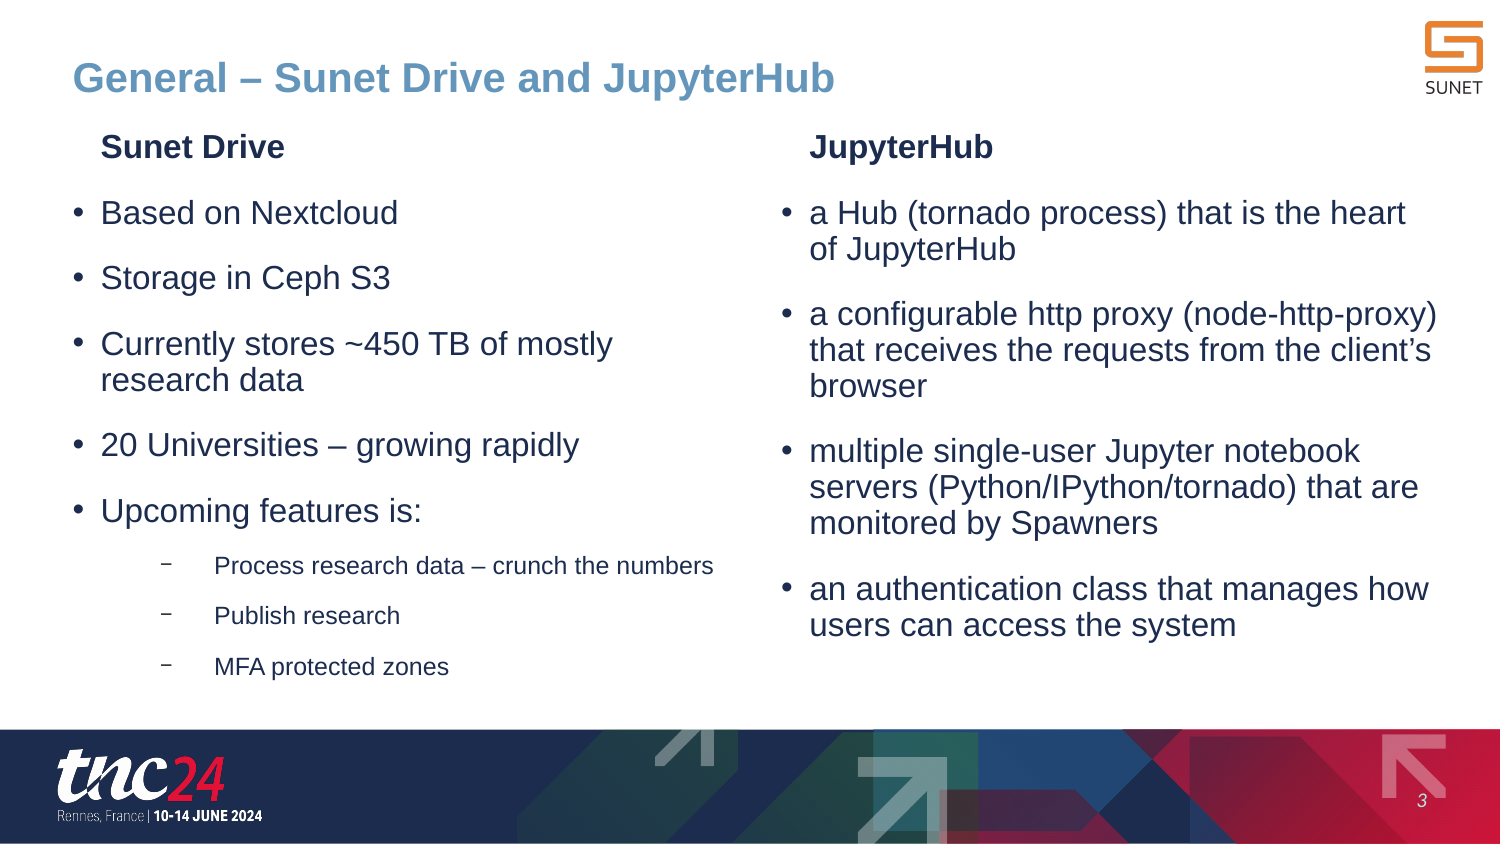

General – Sunet Drive and JupyterHub
# Sunet Drive
Based on Nextcloud
Storage in Ceph S3
Currently stores ~450 TB of mostly research data
20 Universities – growing rapidly
Upcoming features is:
Process research data – crunch the numbers
Publish research
MFA protected zones
JupyterHub
a Hub (tornado process) that is the heart of JupyterHub
a configurable http proxy (node-http-proxy) that receives the requests from the client’s browser
multiple single-user Jupyter notebook servers (Python/IPython/tornado) that are monitored by Spawners
an authentication class that manages how users can access the system
3